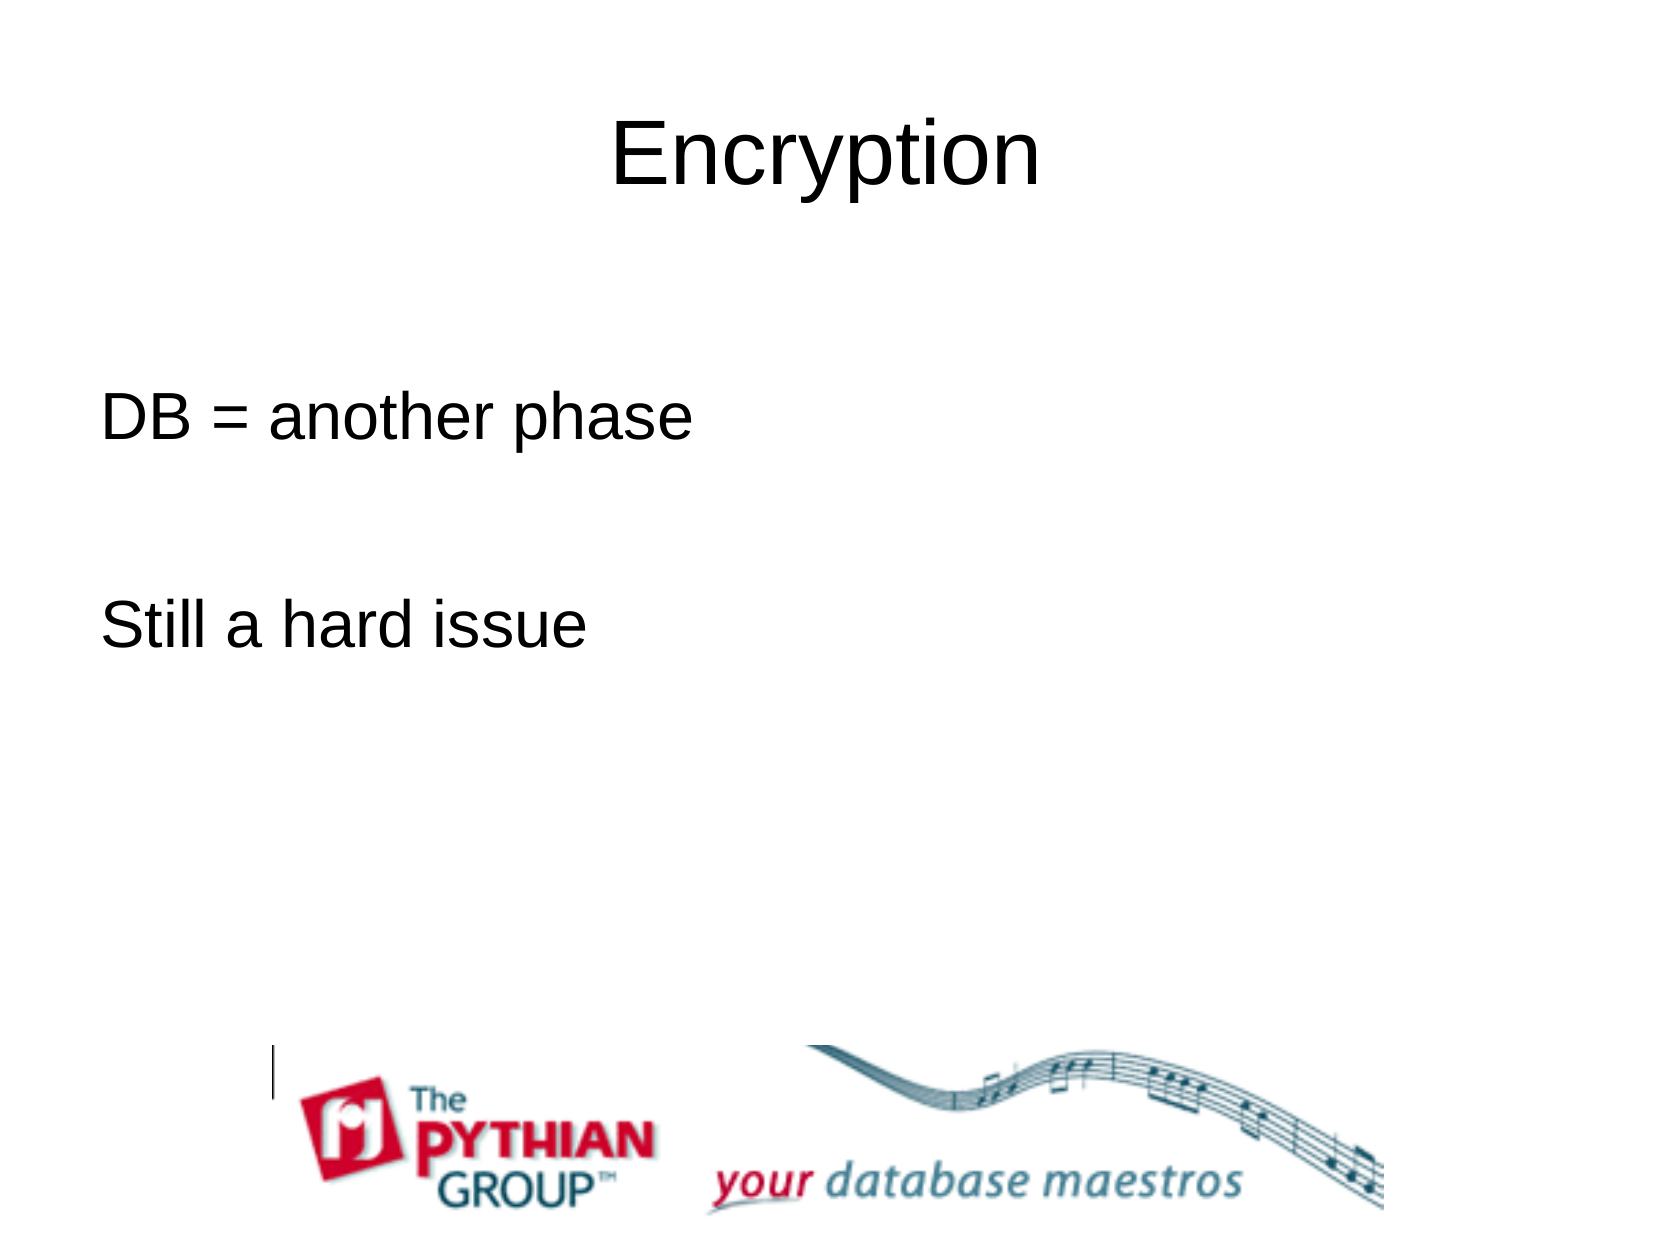

# Encryption
DB = another phase
Still a hard issue